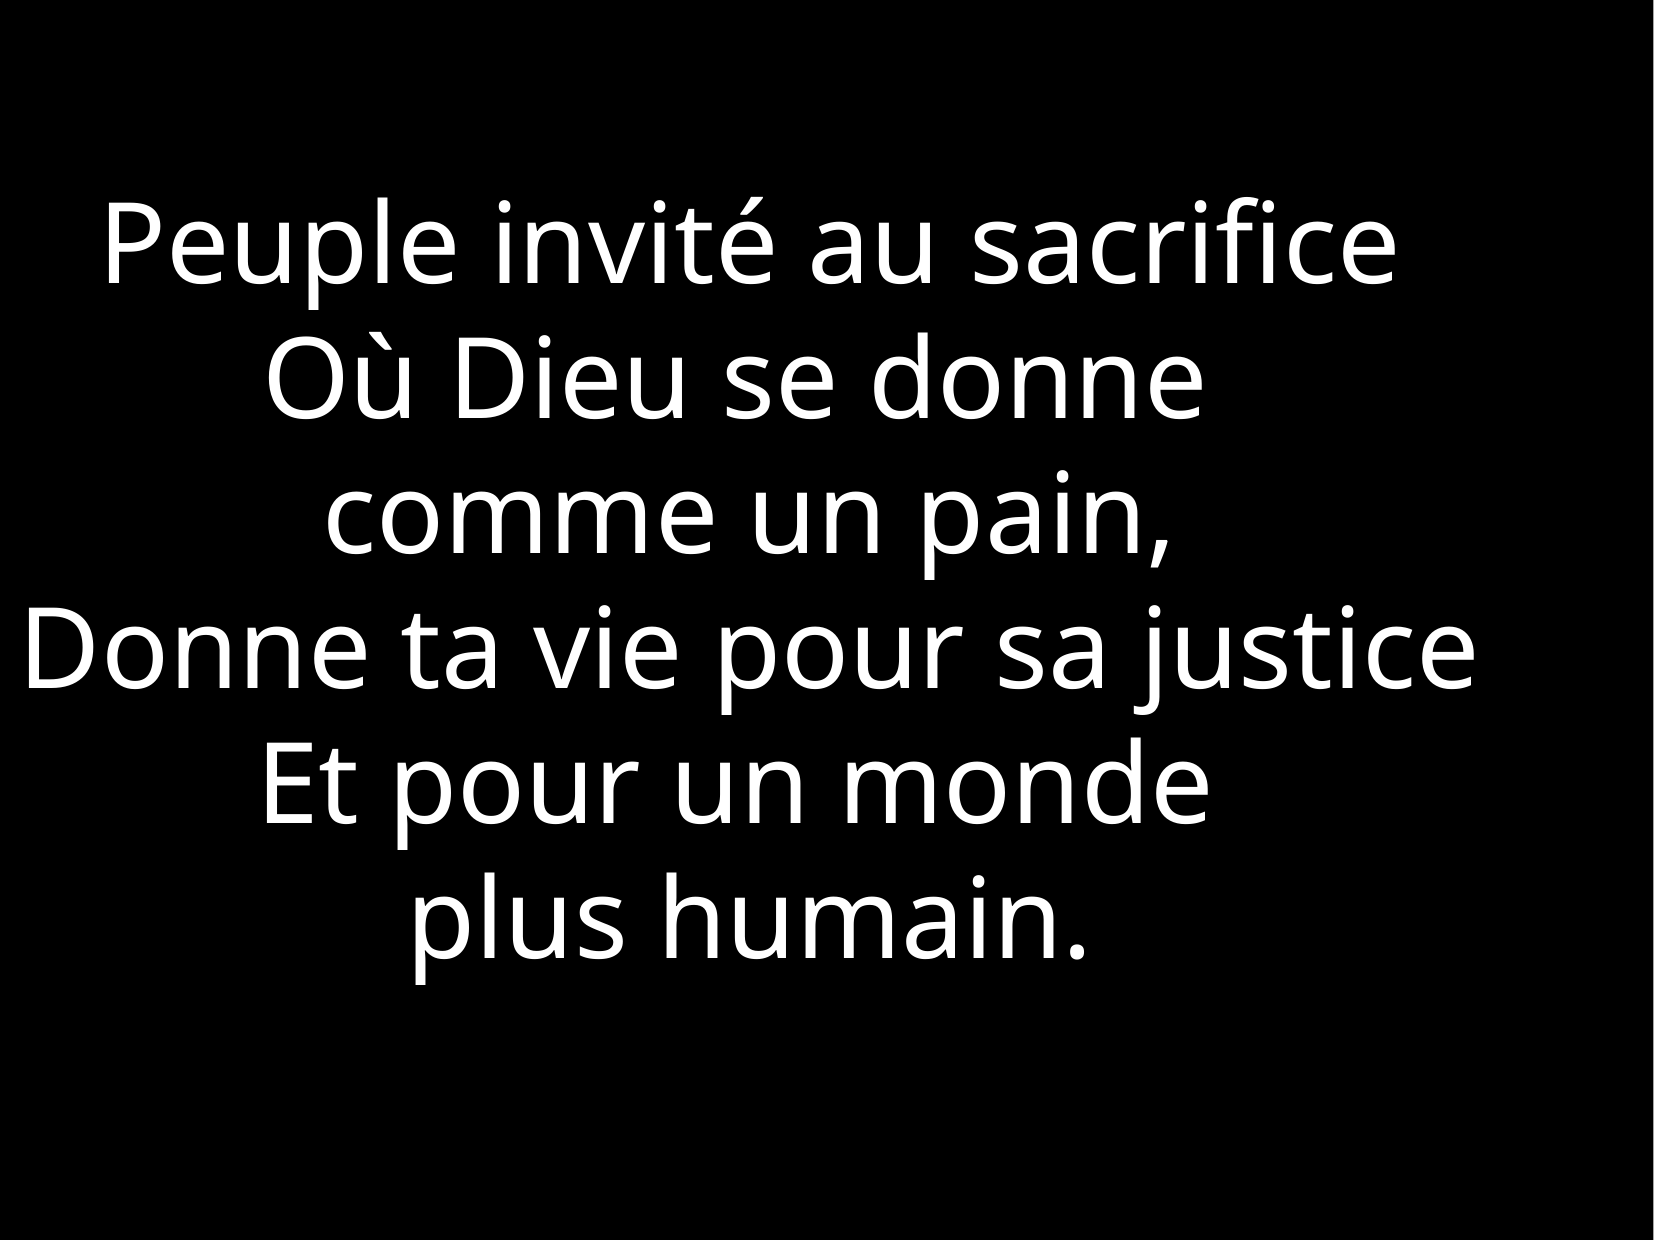

Peuple invité au sacrifice
Où Dieu se donne
comme un pain,
Donne ta vie pour sa justice
Et pour un monde
plus humain.